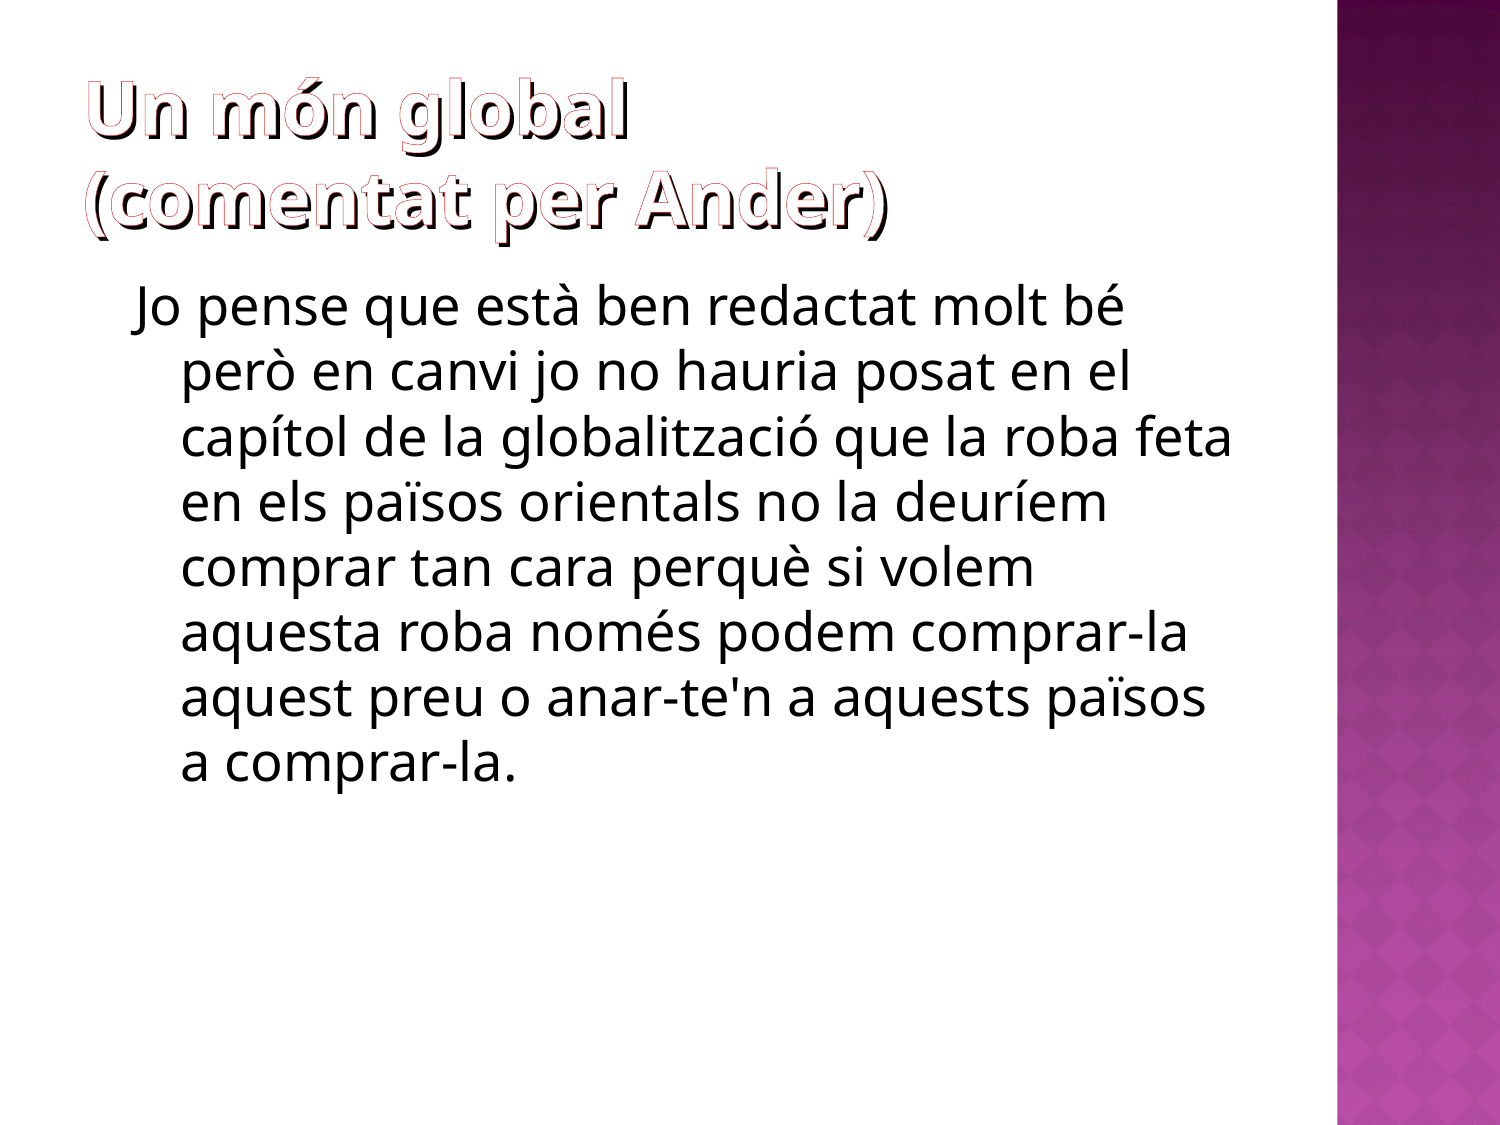

# Un món global (comentat per Ander)
Jo pense que està ben redactat molt bé però en canvi jo no hauria posat en el capítol de la globalització que la roba feta en els països orientals no la deuríem comprar tan cara perquè si volem aquesta roba només podem comprar-la aquest preu o anar-te'n a aquests països a comprar-la.